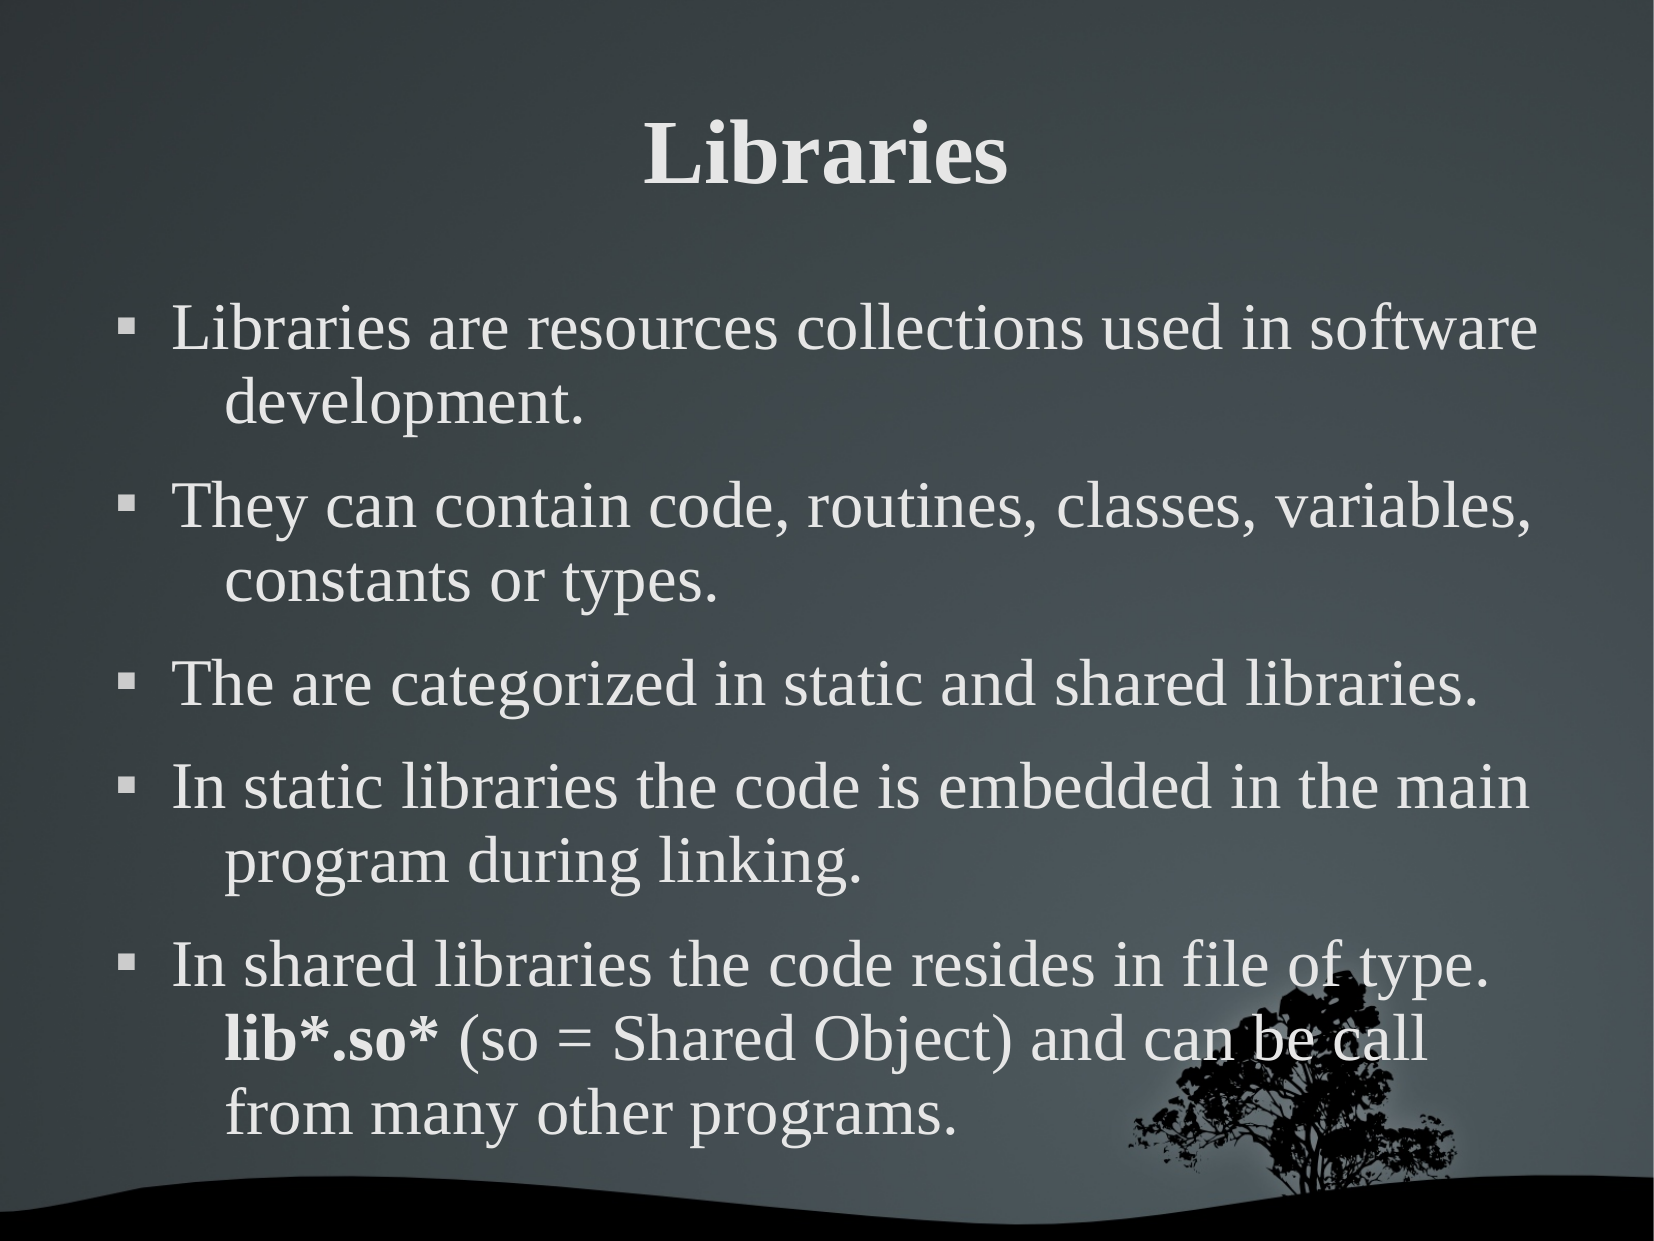

# Libraries
Libraries are resources collections used in software development.
They can contain code, routines, classes, variables, constants or types.
The are categorized in static and shared libraries.
In static libraries the code is embedded in the main program during linking.
In shared libraries the code resides in file of type. lib*.so* (so = Shared Object) and can be call from many other programs.